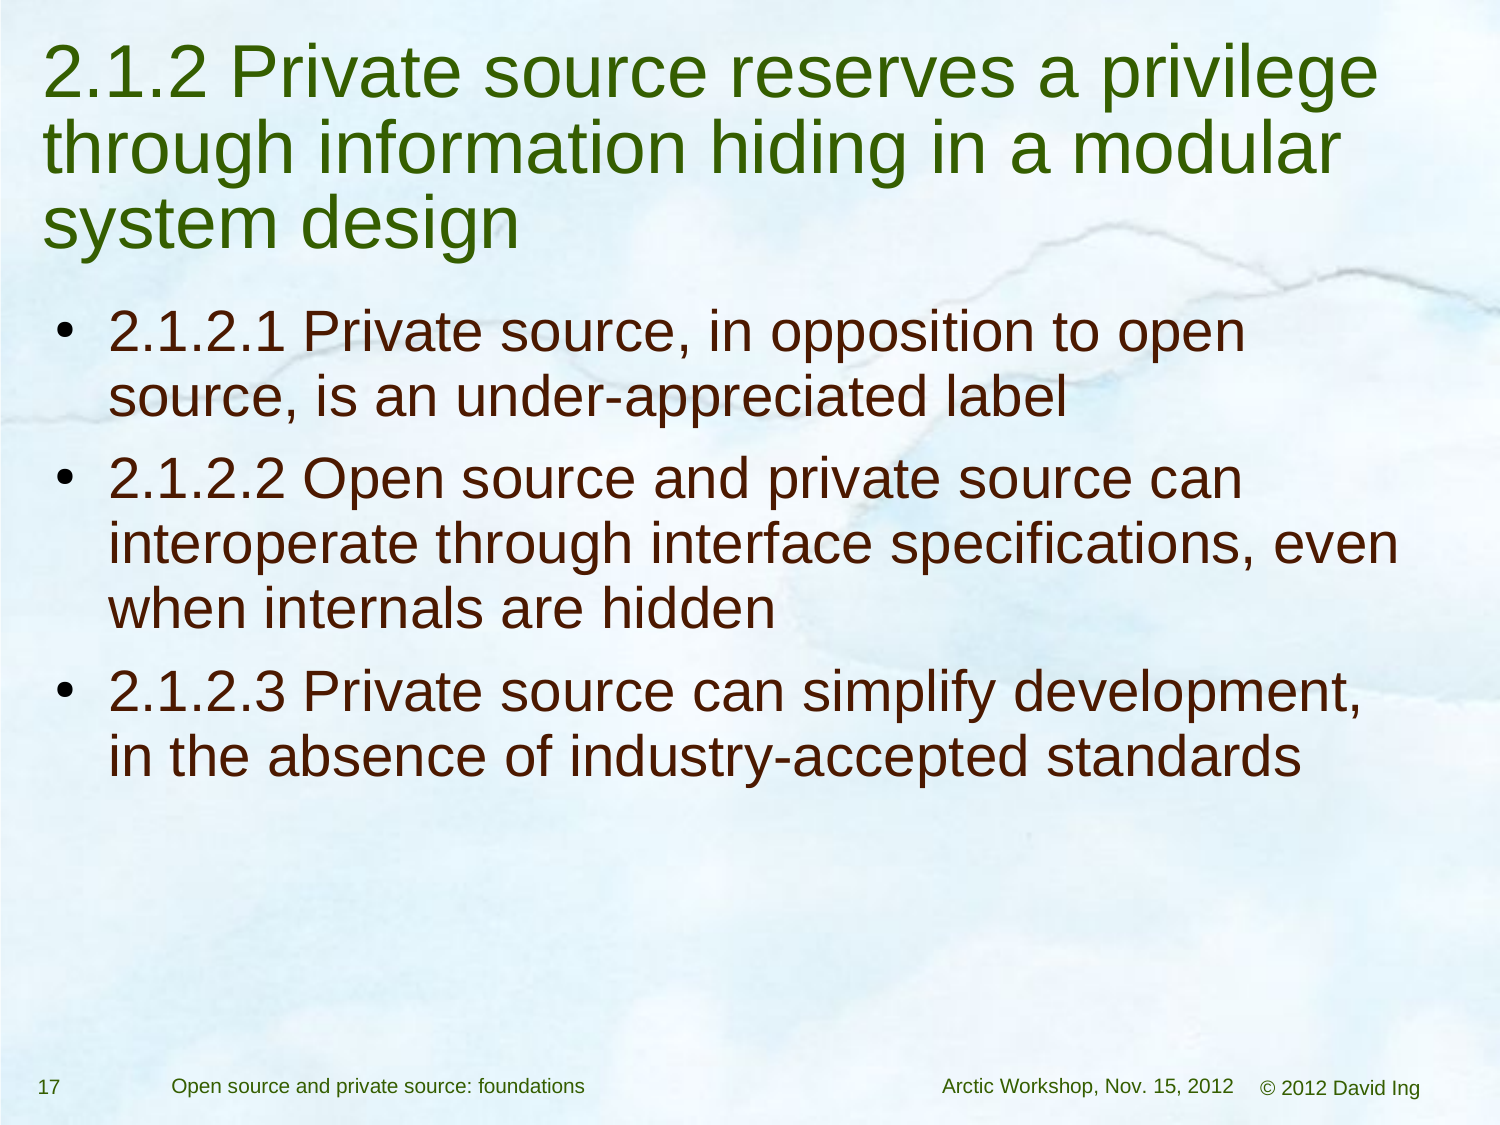

# 2.1.2 Private source reserves a privilege through information hiding in a modular system design
2.1.2.1 Private source, in opposition to open source, is an under-appreciated label
2.1.2.2 Open source and private source can interoperate through interface specifications, even when internals are hidden
2.1.2.3 Private source can simplify development, in the absence of industry-accepted standards
Open source and private source: foundations
Arctic Workshop, Nov. 15, 2012
17